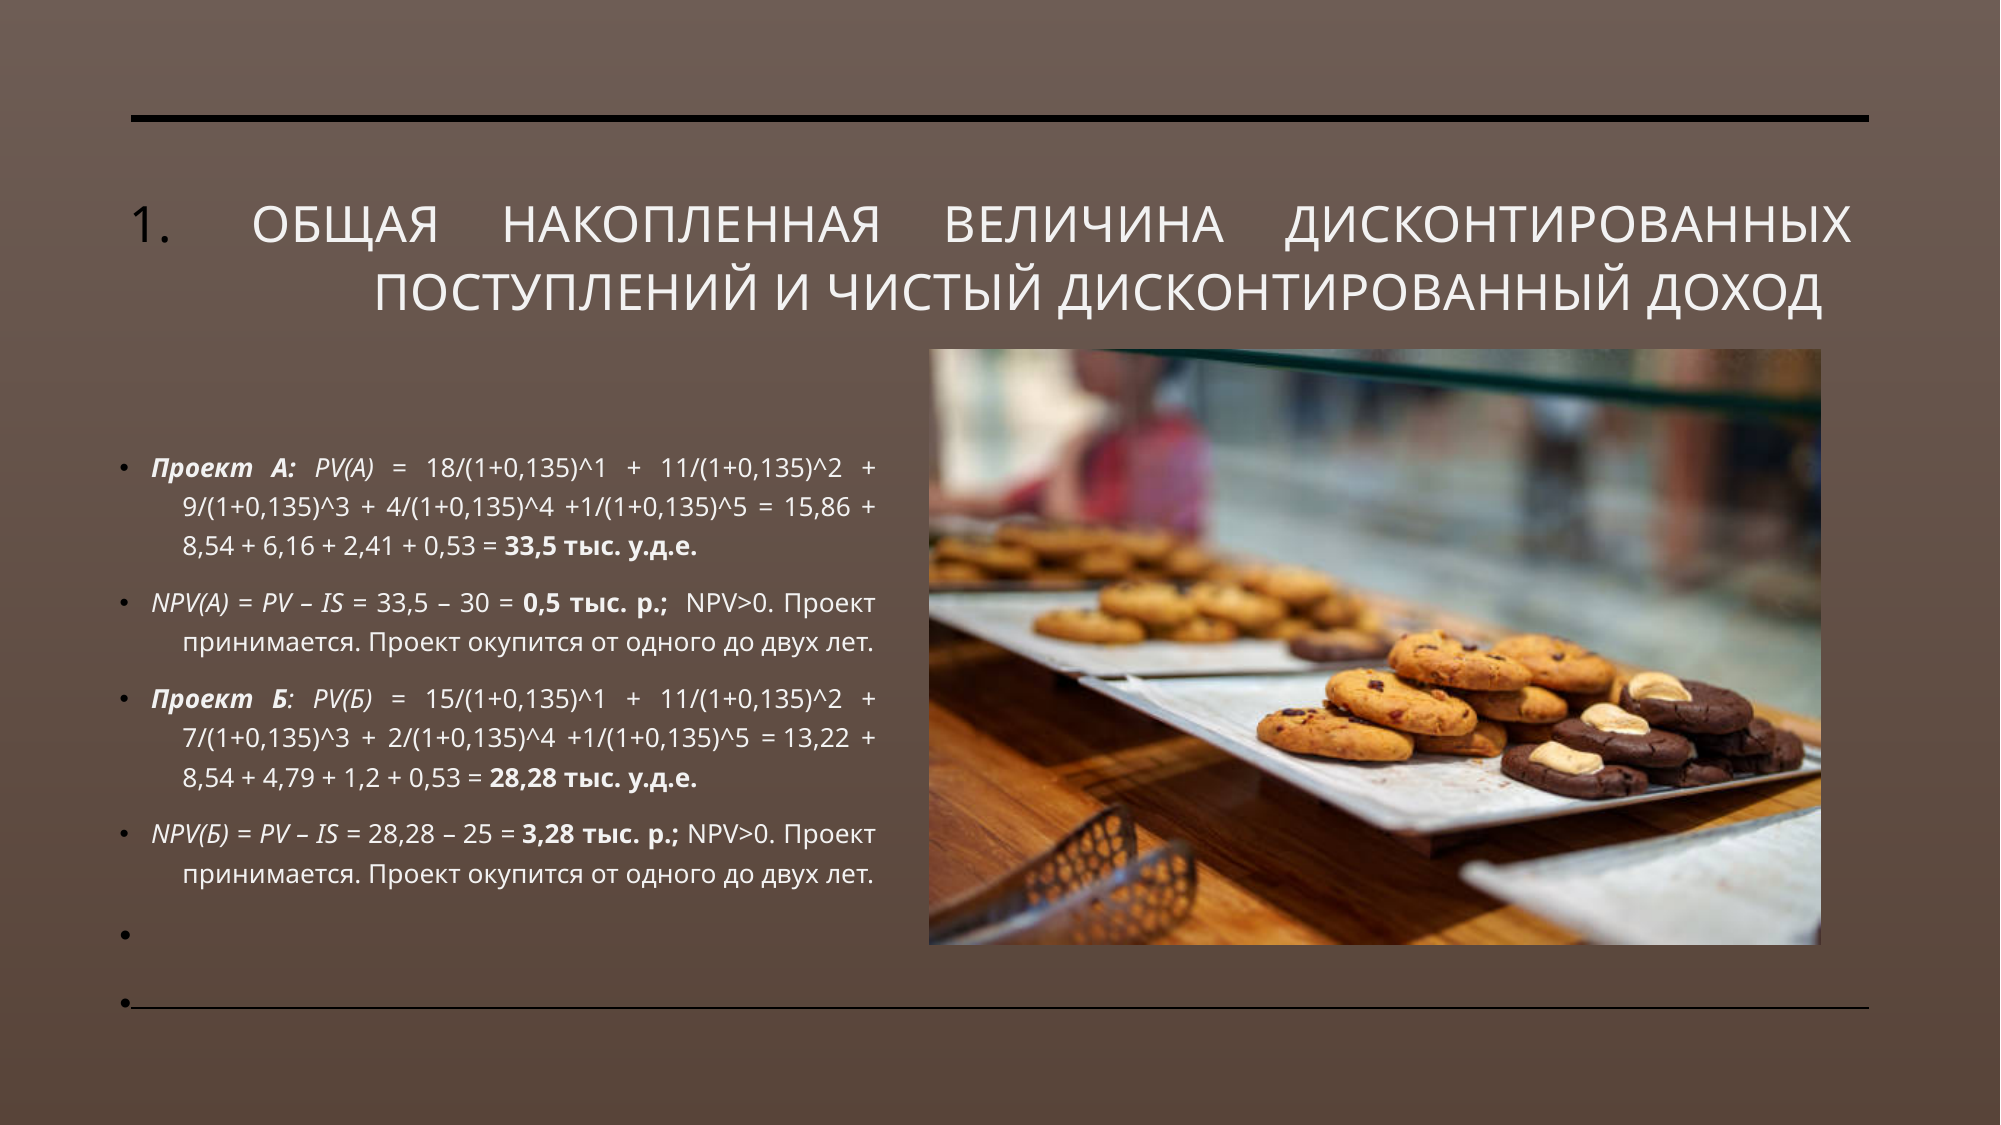

# Общая накопленная величина дисконтированных поступлений и чистый дисконтированный доход
Проект А: PV(A) = 18/(1+0,135)^1 + 11/(1+0,135)^2 + 9/(1+0,135)^3 + 4/(1+0,135)^4 +1/(1+0,135)^5 = 15,86 + 8,54 + 6,16 + 2,41 + 0,53 = 33,5 тыс. у.д.е.
NPV(A) = PV – IS = 33,5 – 30 = 0,5 тыс. р.; NPV>0. Проект принимается. Проект окупится от одного до двух лет.
Проект Б: PV(Б) = 15/(1+0,135)^1 + 11/(1+0,135)^2 + 7/(1+0,135)^3 + 2/(1+0,135)^4 +1/(1+0,135)^5 = 13,22 + 8,54 + 4,79 + 1,2 + 0,53 = 28,28 тыс. у.д.е.
NPV(Б) = PV – IS = 28,28 – 25 = 3,28 тыс. р.; NPV>0. Проект принимается. Проект окупится от одного до двух лет.